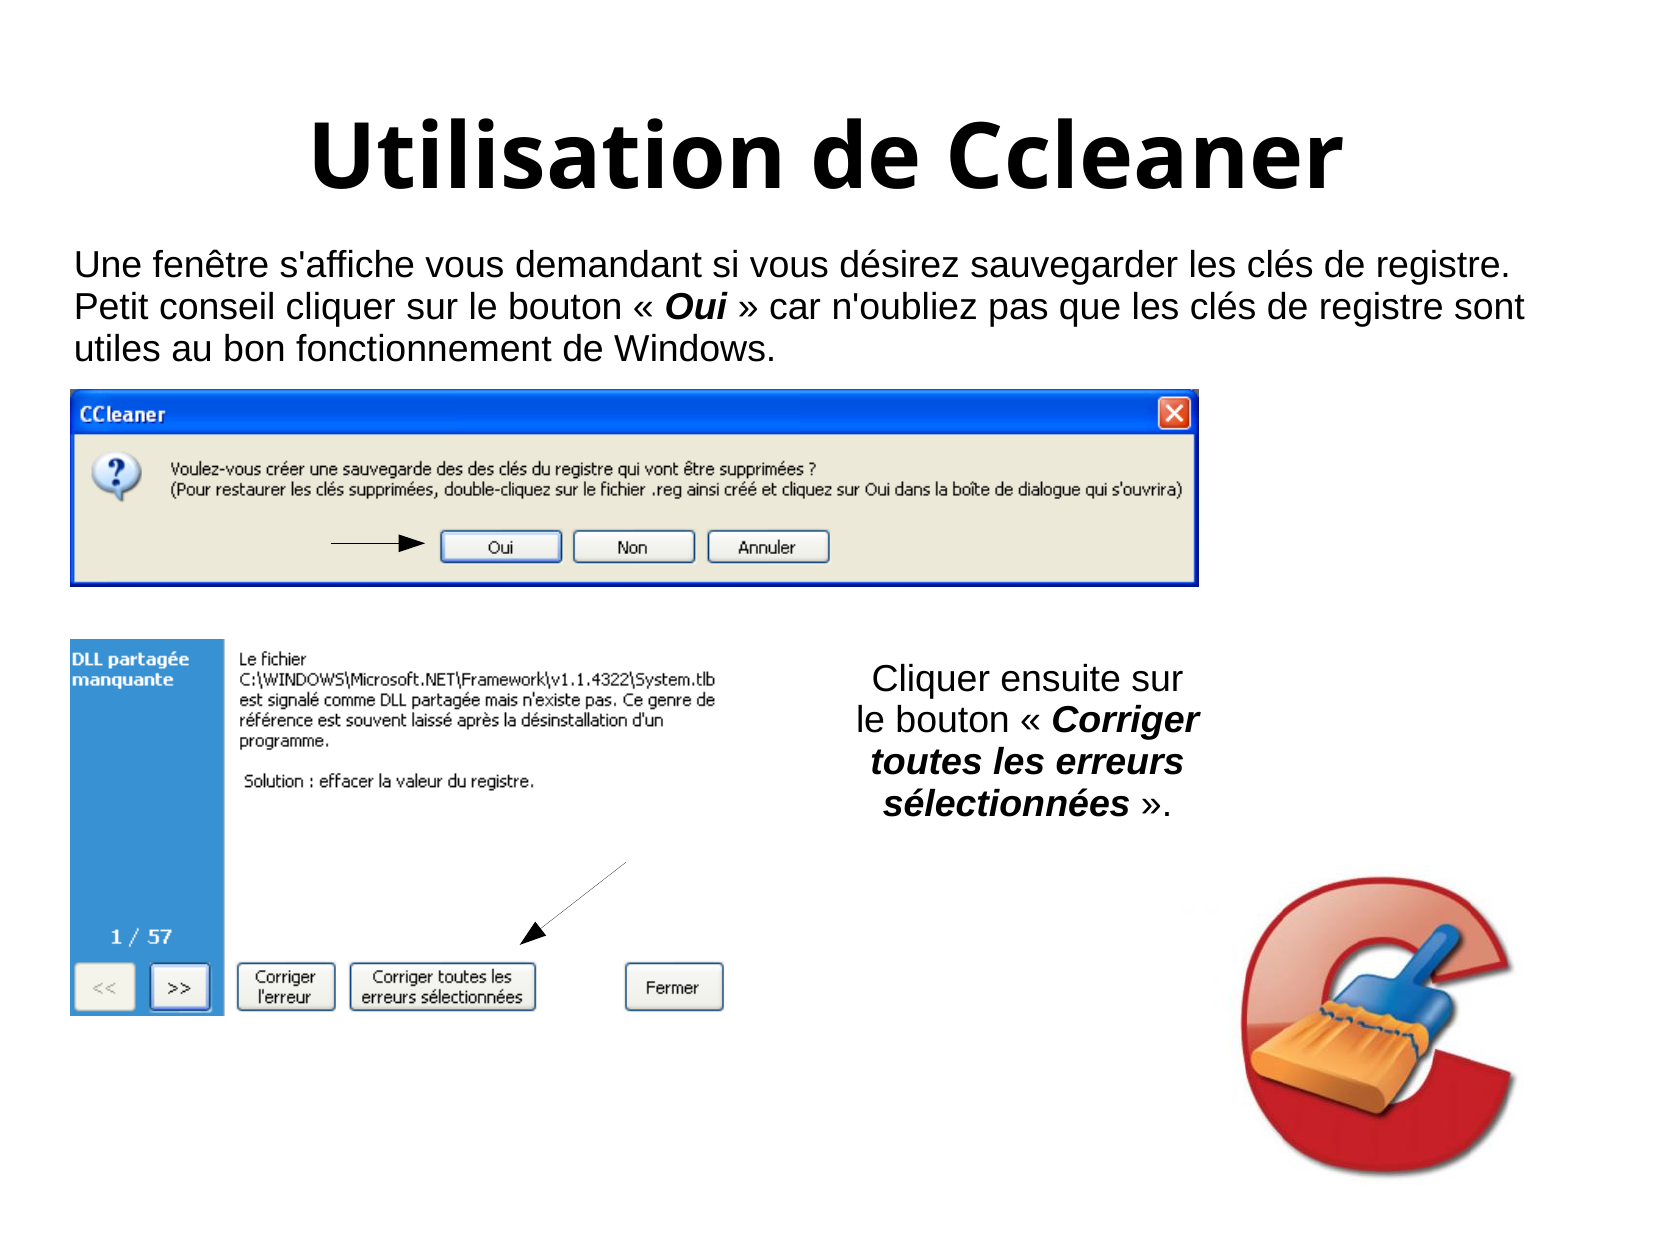

# Utilisation de Ccleaner
Une fenêtre s'affiche vous demandant si vous désirez sauvegarder les clés de registre. Petit conseil cliquer sur le bouton « Oui » car n'oubliez pas que les clés de registre sont utiles au bon fonctionnement de Windows.
Cliquer ensuite sur le bouton « Corriger toutes les erreurs sélectionnées ».